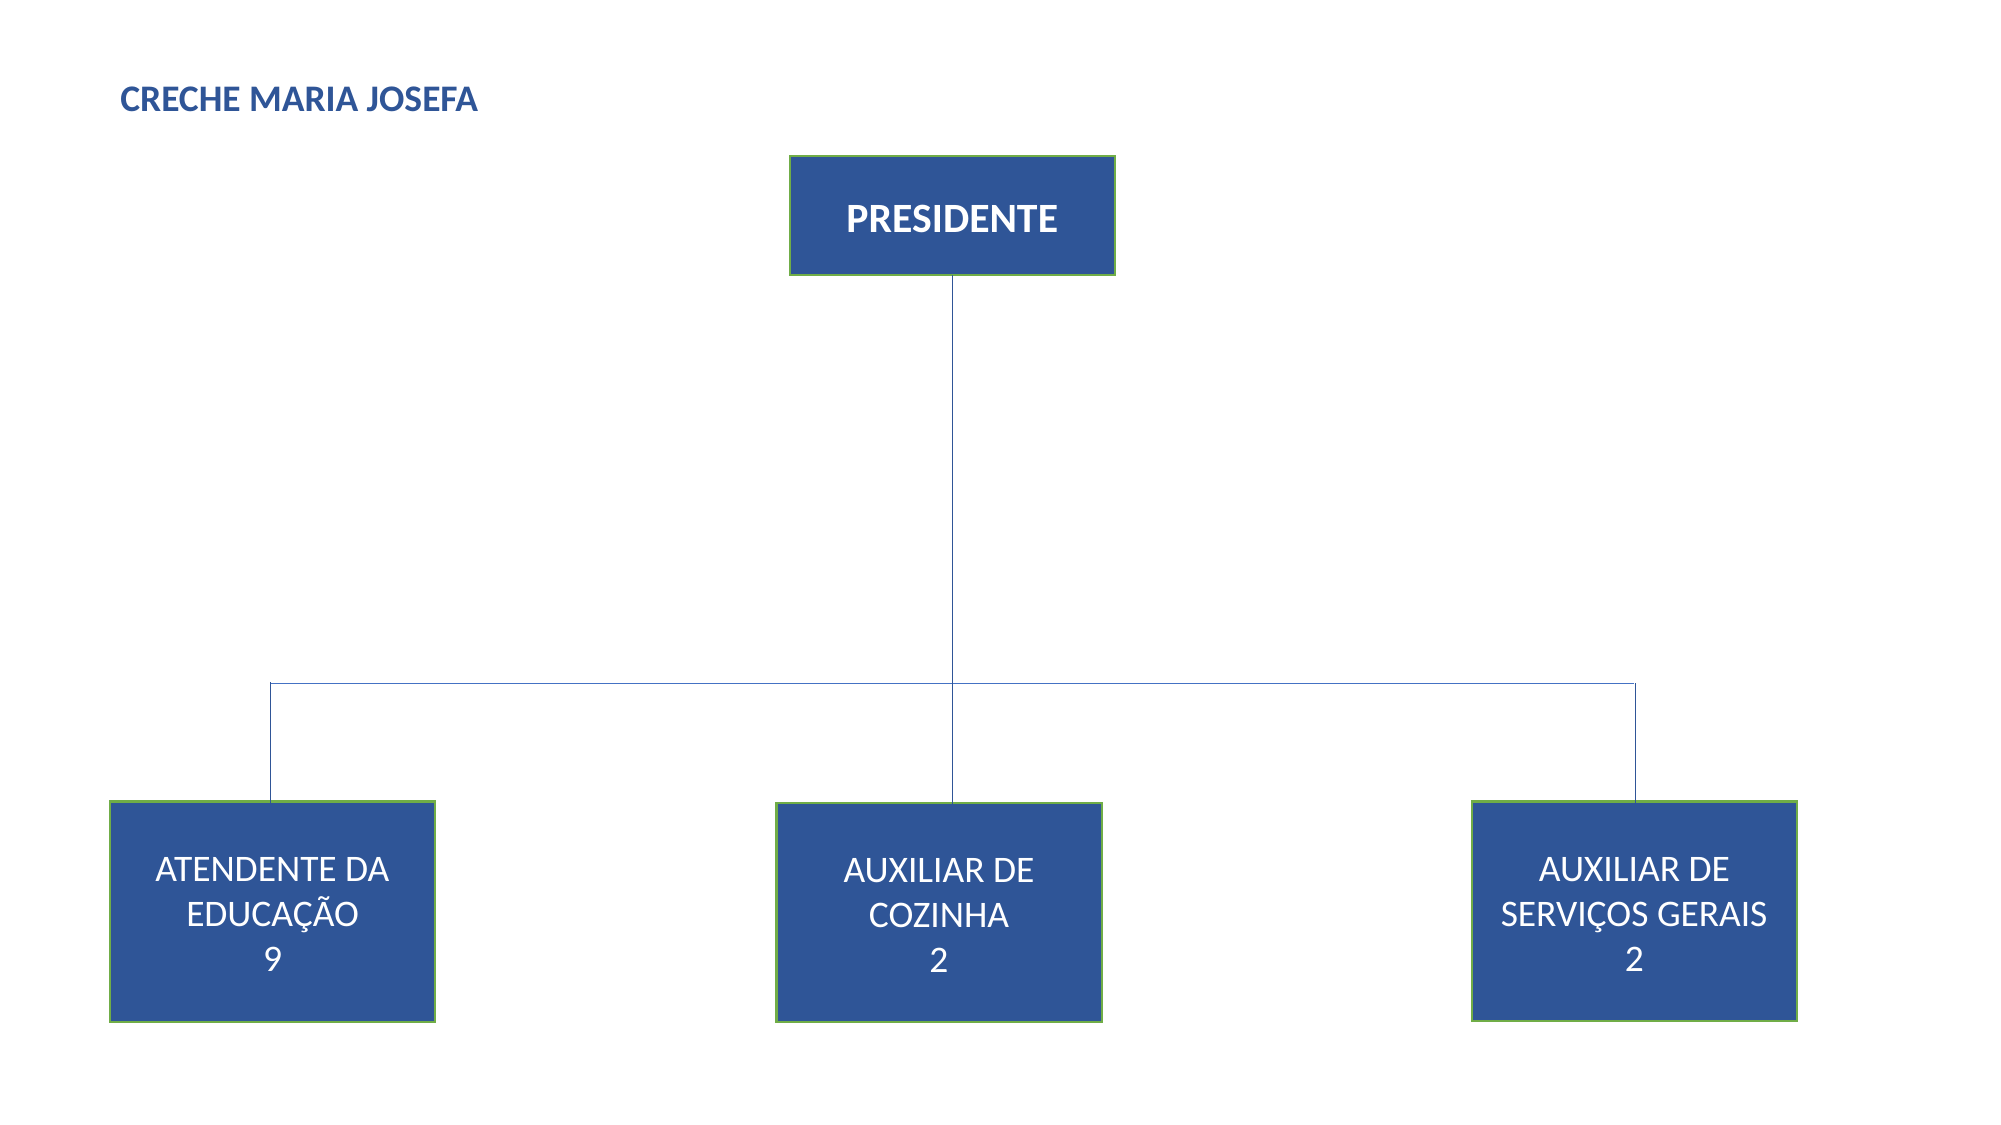

CRECHE MARIA JOSEFA
PRESIDENTE
ATENDENTE DA EDUCAÇÃO
9
AUXILIAR DE SERVIÇOS GERAIS
2
AUXILIAR DE COZINHA
2